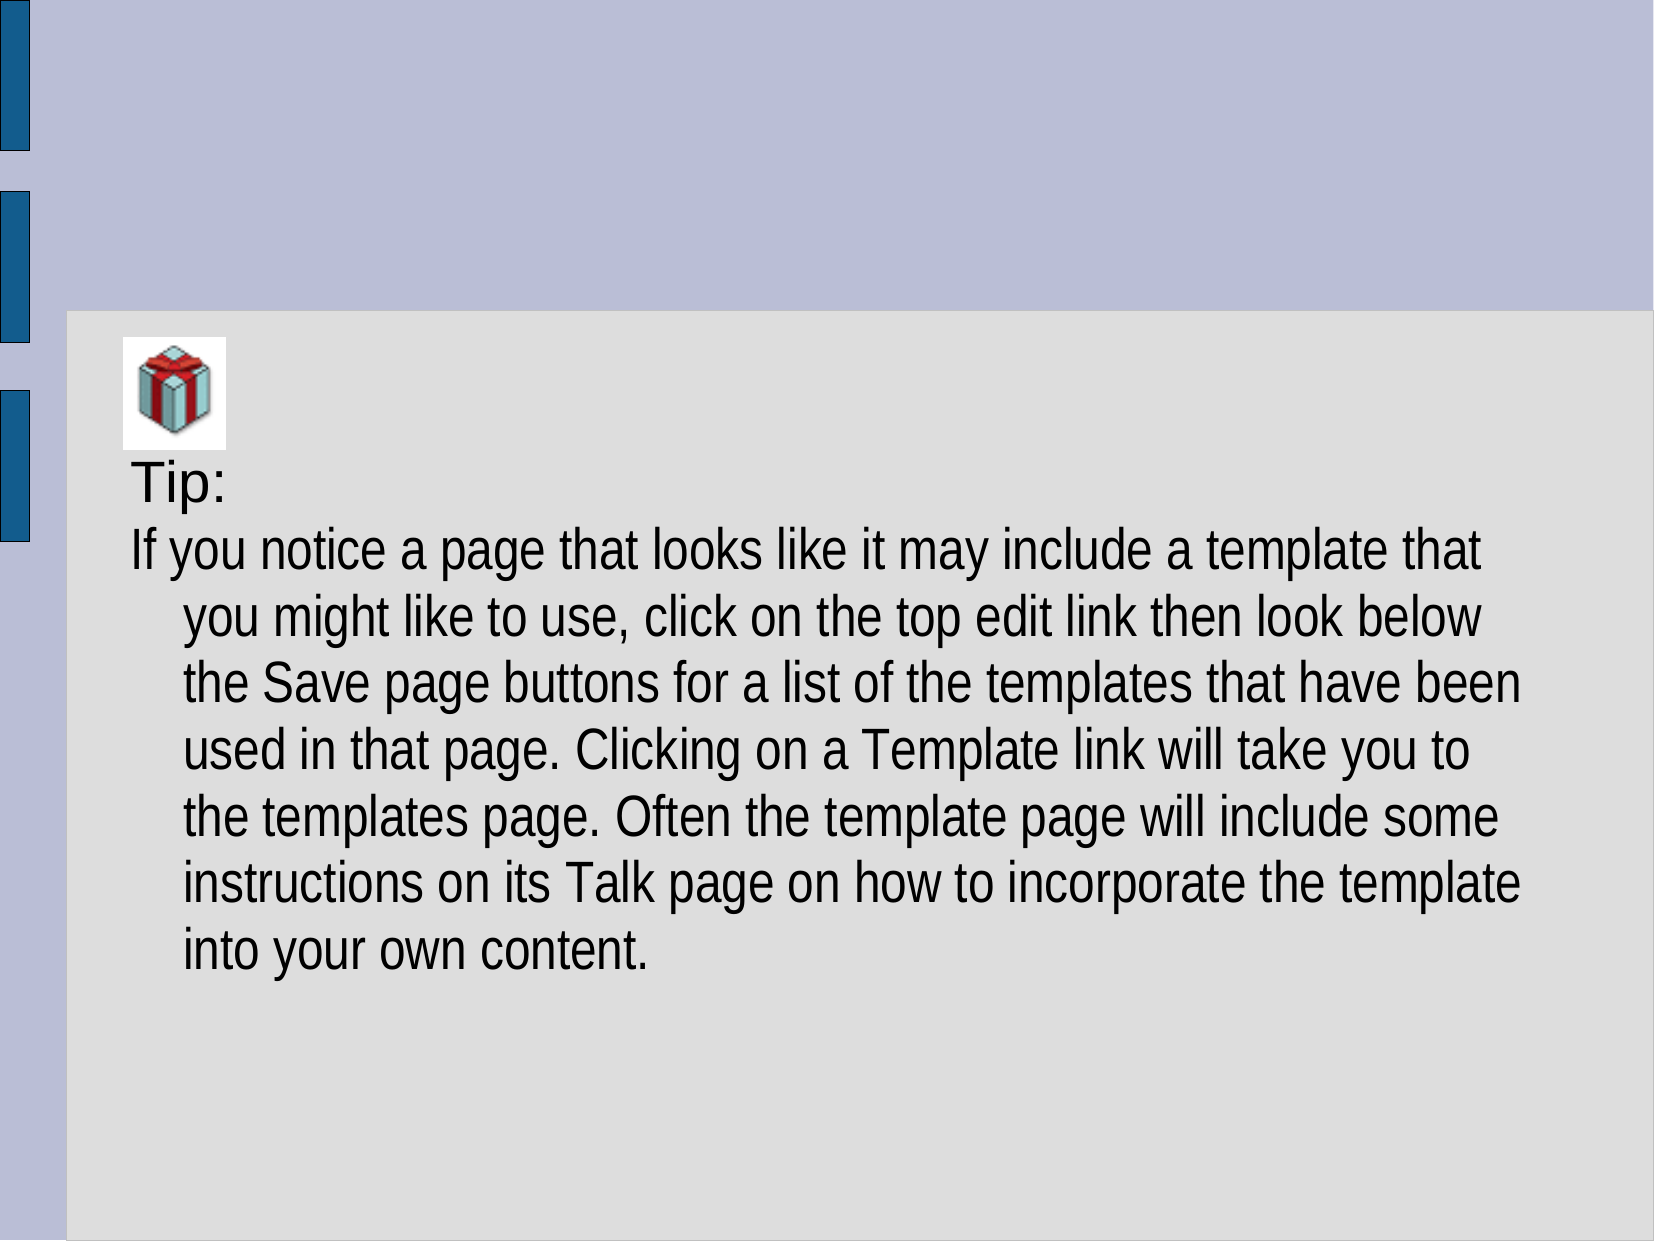

# Tip:
If you notice a page that looks like it may include a template that you might like to use, click on the top edit link then look below the Save page buttons for a list of the templates that have been used in that page. Clicking on a Template link will take you to the templates page. Often the template page will include some instructions on its Talk page on how to incorporate the template into your own content.